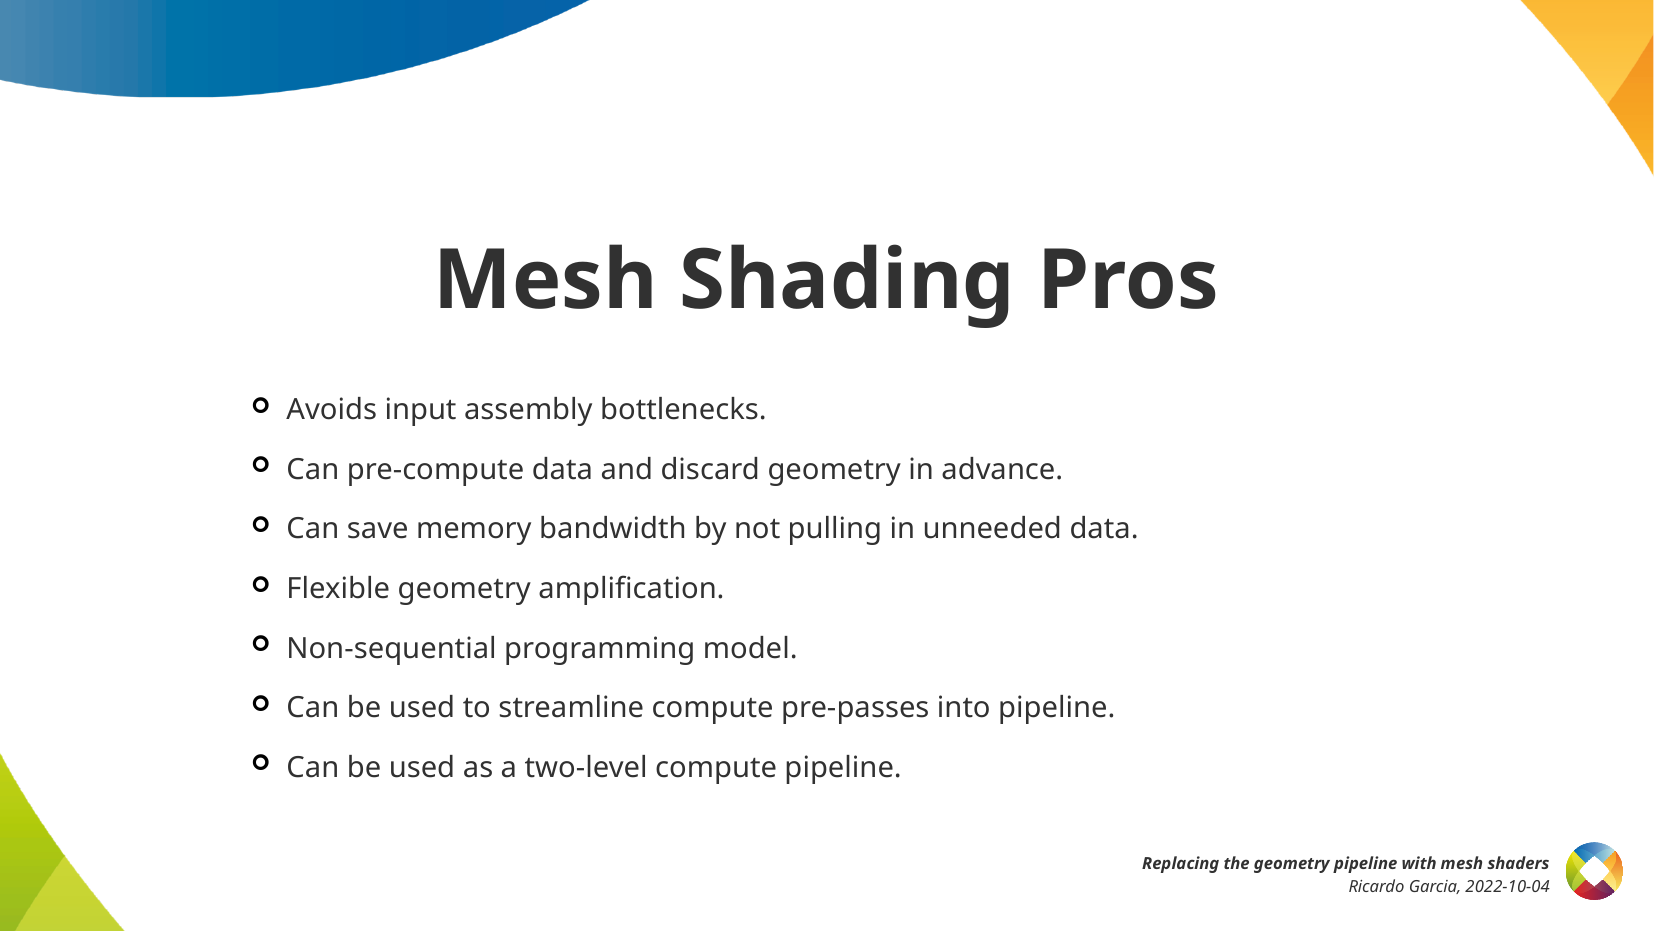

Mesh Shading Pros
Avoids input assembly bottlenecks.
Can pre-compute data and discard geometry in advance.
Can save memory bandwidth by not pulling in unneeded data.
Flexible geometry amplification.
Non-sequential programming model.
Can be used to streamline compute pre-passes into pipeline.
Can be used as a two-level compute pipeline.
Replacing the geometry pipeline with mesh shaders
Ricardo Garcia, 2022-10-04